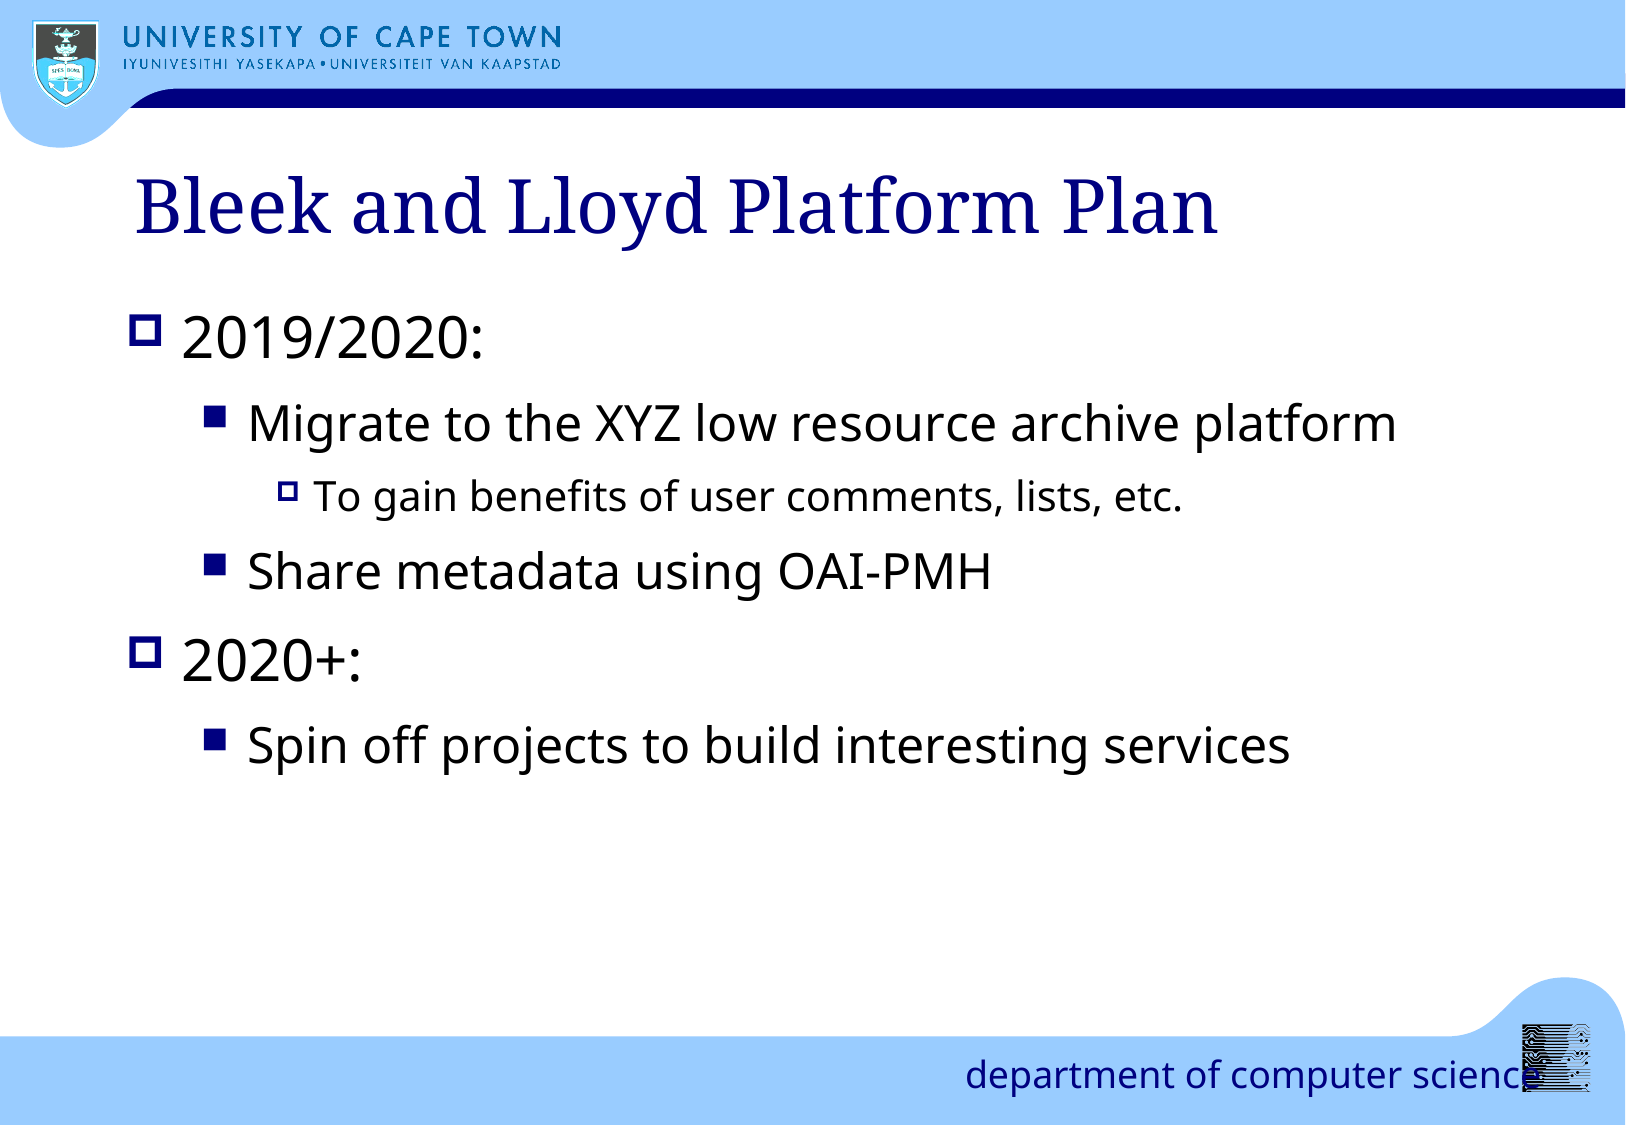

# Bleek and Lloyd Platform Plan
2019/2020:
Migrate to the XYZ low resource archive platform
To gain benefits of user comments, lists, etc.
Share metadata using OAI-PMH
2020+:
Spin off projects to build interesting services